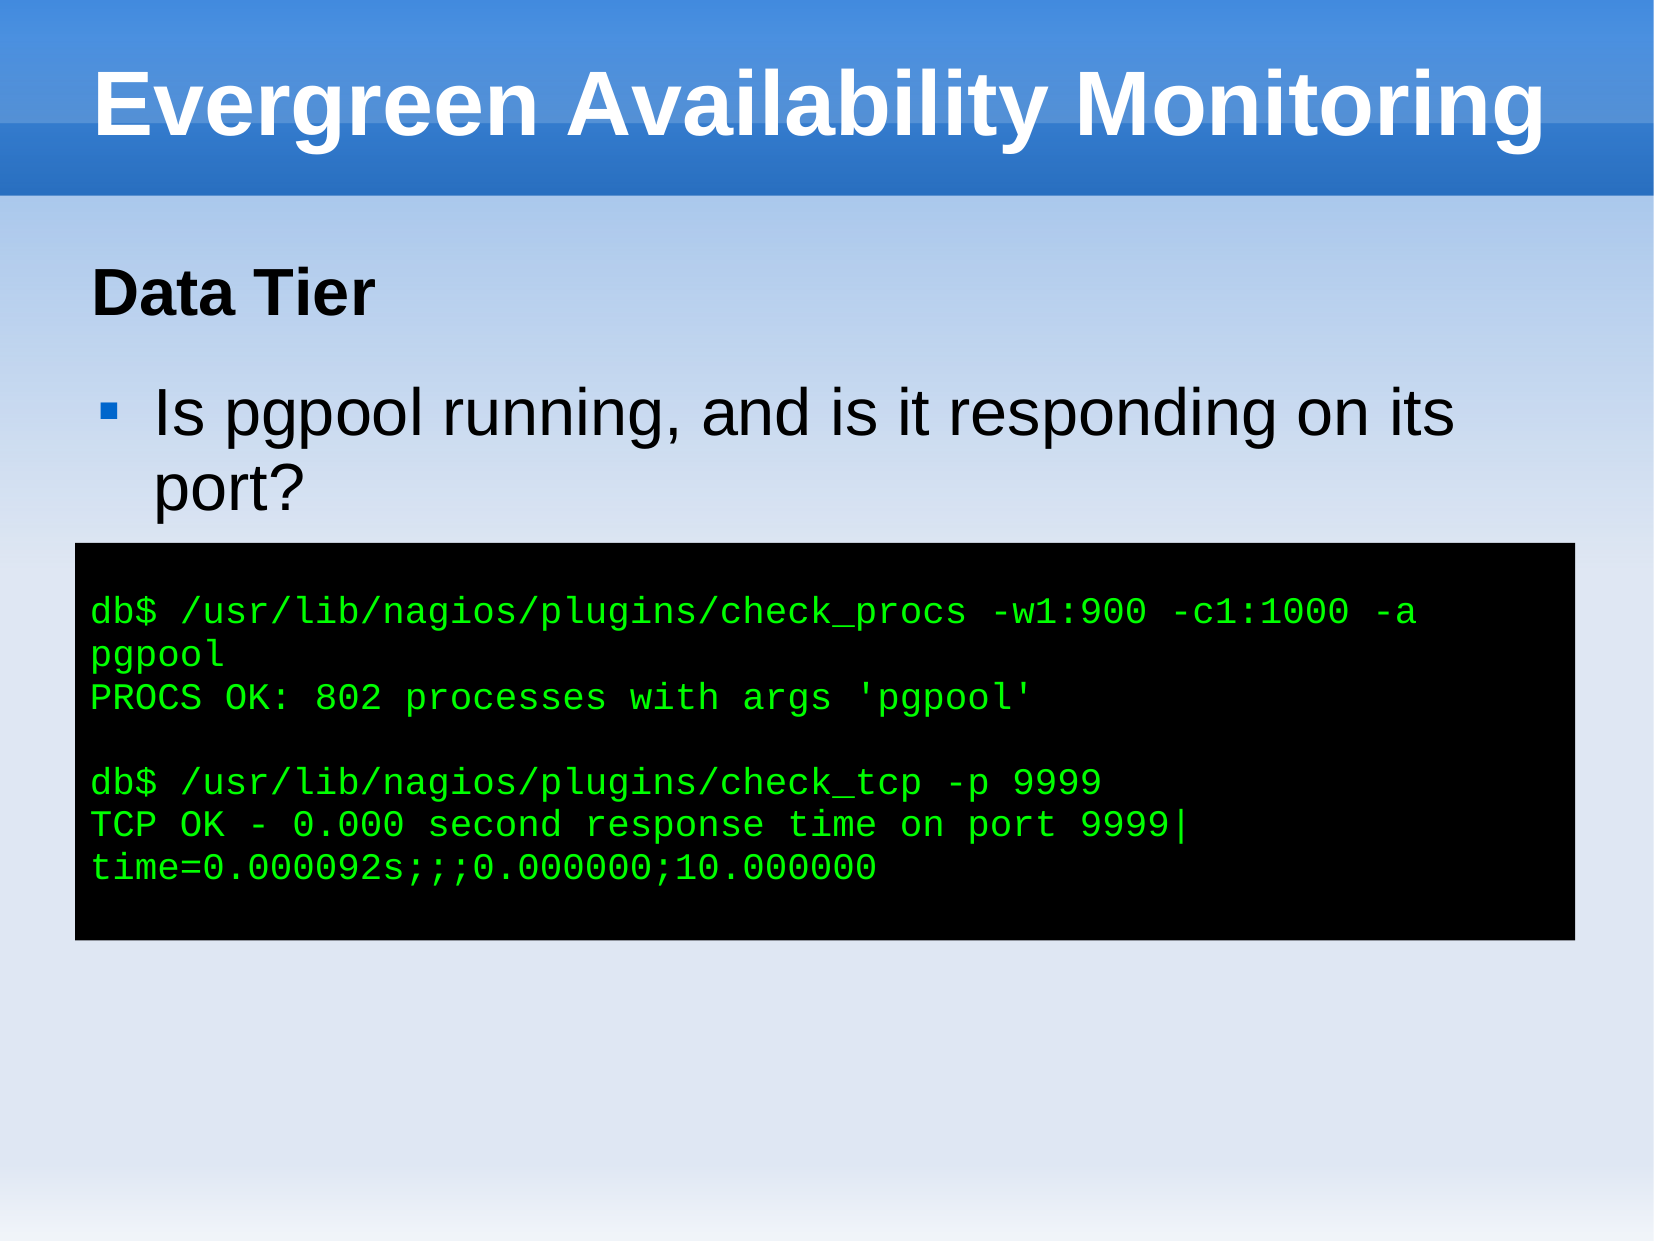

# Evergreen Availability Monitoring
Data Tier
Is pgpool running, and is it responding on its port?
db$ /usr/lib/nagios/plugins/check_procs -w1:900 -c1:1000 -a pgpool
PROCS OK: 802 processes with args 'pgpool'
db$ /usr/lib/nagios/plugins/check_tcp -p 9999
TCP OK - 0.000 second response time on port 9999|time=0.000092s;;;0.000000;10.000000